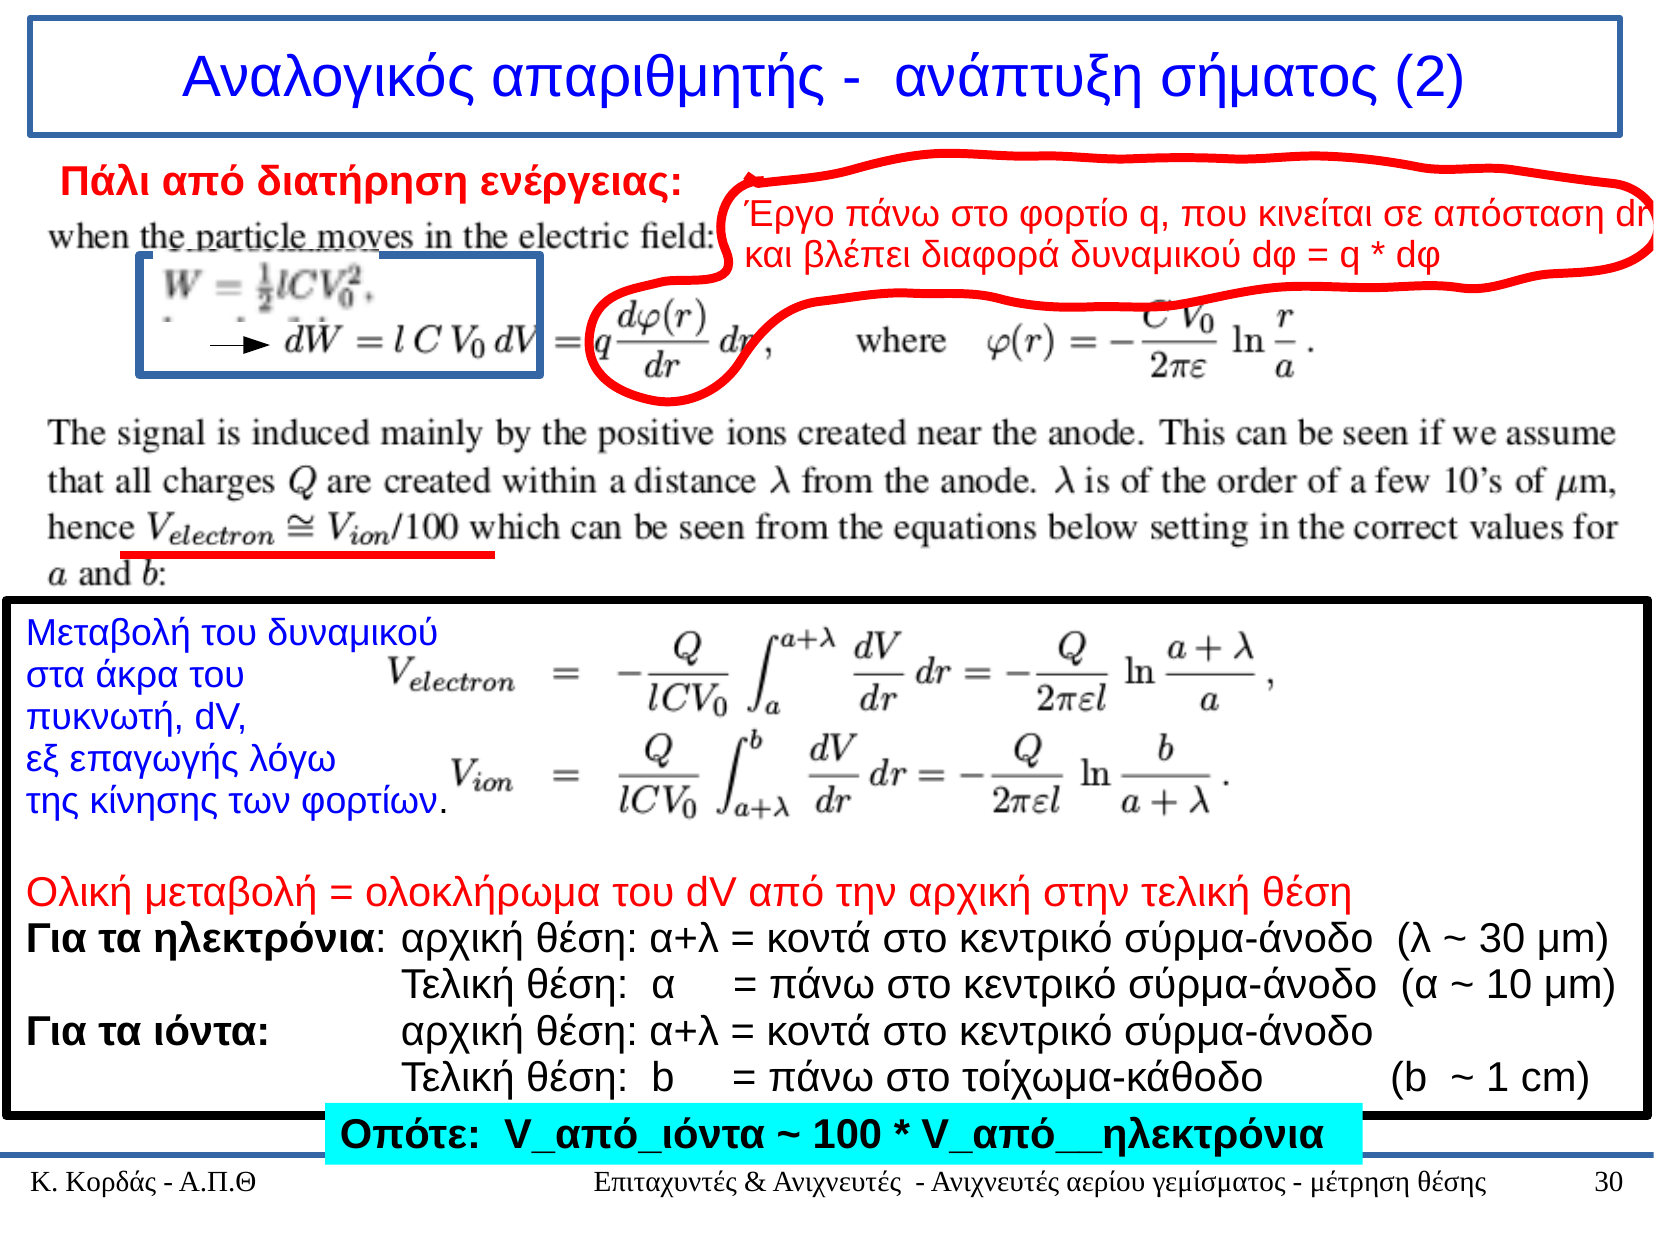

# Αναλογικός απαριθμητής - ανάπτυξη σήματος (2)
Πάλι από διατήρηση ενέργειας:
Έργο πάνω στο φορτίο q, που κινείται σε απόσταση dr
και βλέπει διαφορά δυναμικού dφ = q * dφ
Mεταβολή του δυναμικού
στα άκρα του
πυκνωτή, dV,
εξ επαγωγής λόγω
της κίνησης των φορτίων.
Ολική μεταβολή = ολοκλήρωμα του dV από την αρχική στην τελική θέση
Για τα ηλεκτρόνια: 	αρχική θέση: α+λ = κοντά στο κεντρικό σύρμα-άνοδο (λ ~ 30 μm)
					Τελική θέση: α = πάνω στο κεντρικό σύρμα-άνοδο (α ~ 10 μm)
Για τα ιόντα:		αρχική θέση: α+λ = κοντά στο κεντρικό σύρμα-άνοδο
					Τελική θέση: b = πάνω στο τοίχωμα-κάθοδο (b ~ 1 cm)
Οπότε: V_από_ιόντα ~ 100 * V_από__ηλεκτρόνια
Κ. Κορδάς - Α.Π.Θ
Επιταχυντές & Ανιχνευτές - Ανιχνευτές αερίου γεμίσματος - μέτρηση θέσης
30